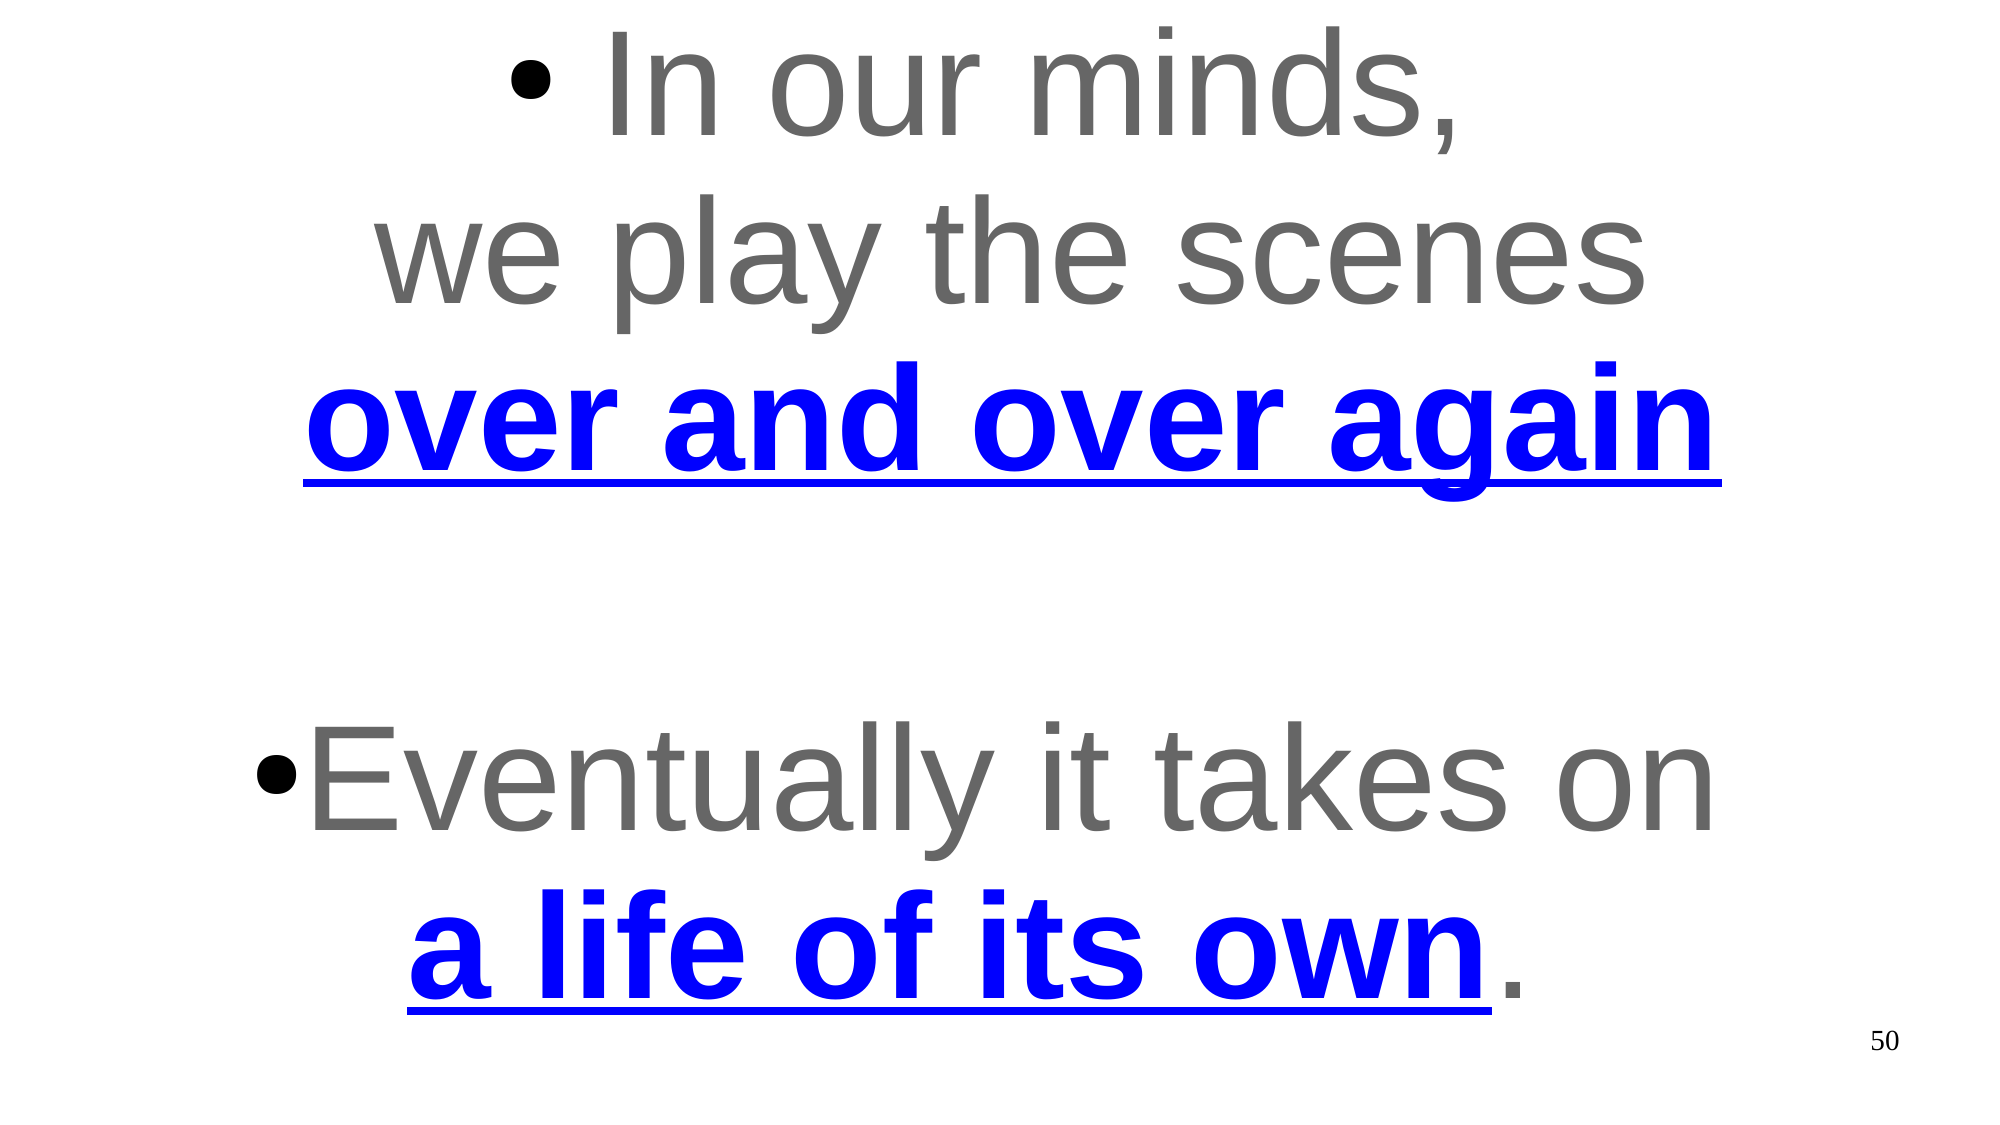

# In our minds, we play the scenes over and over again
Eventually it takes on
a life of its own.
50